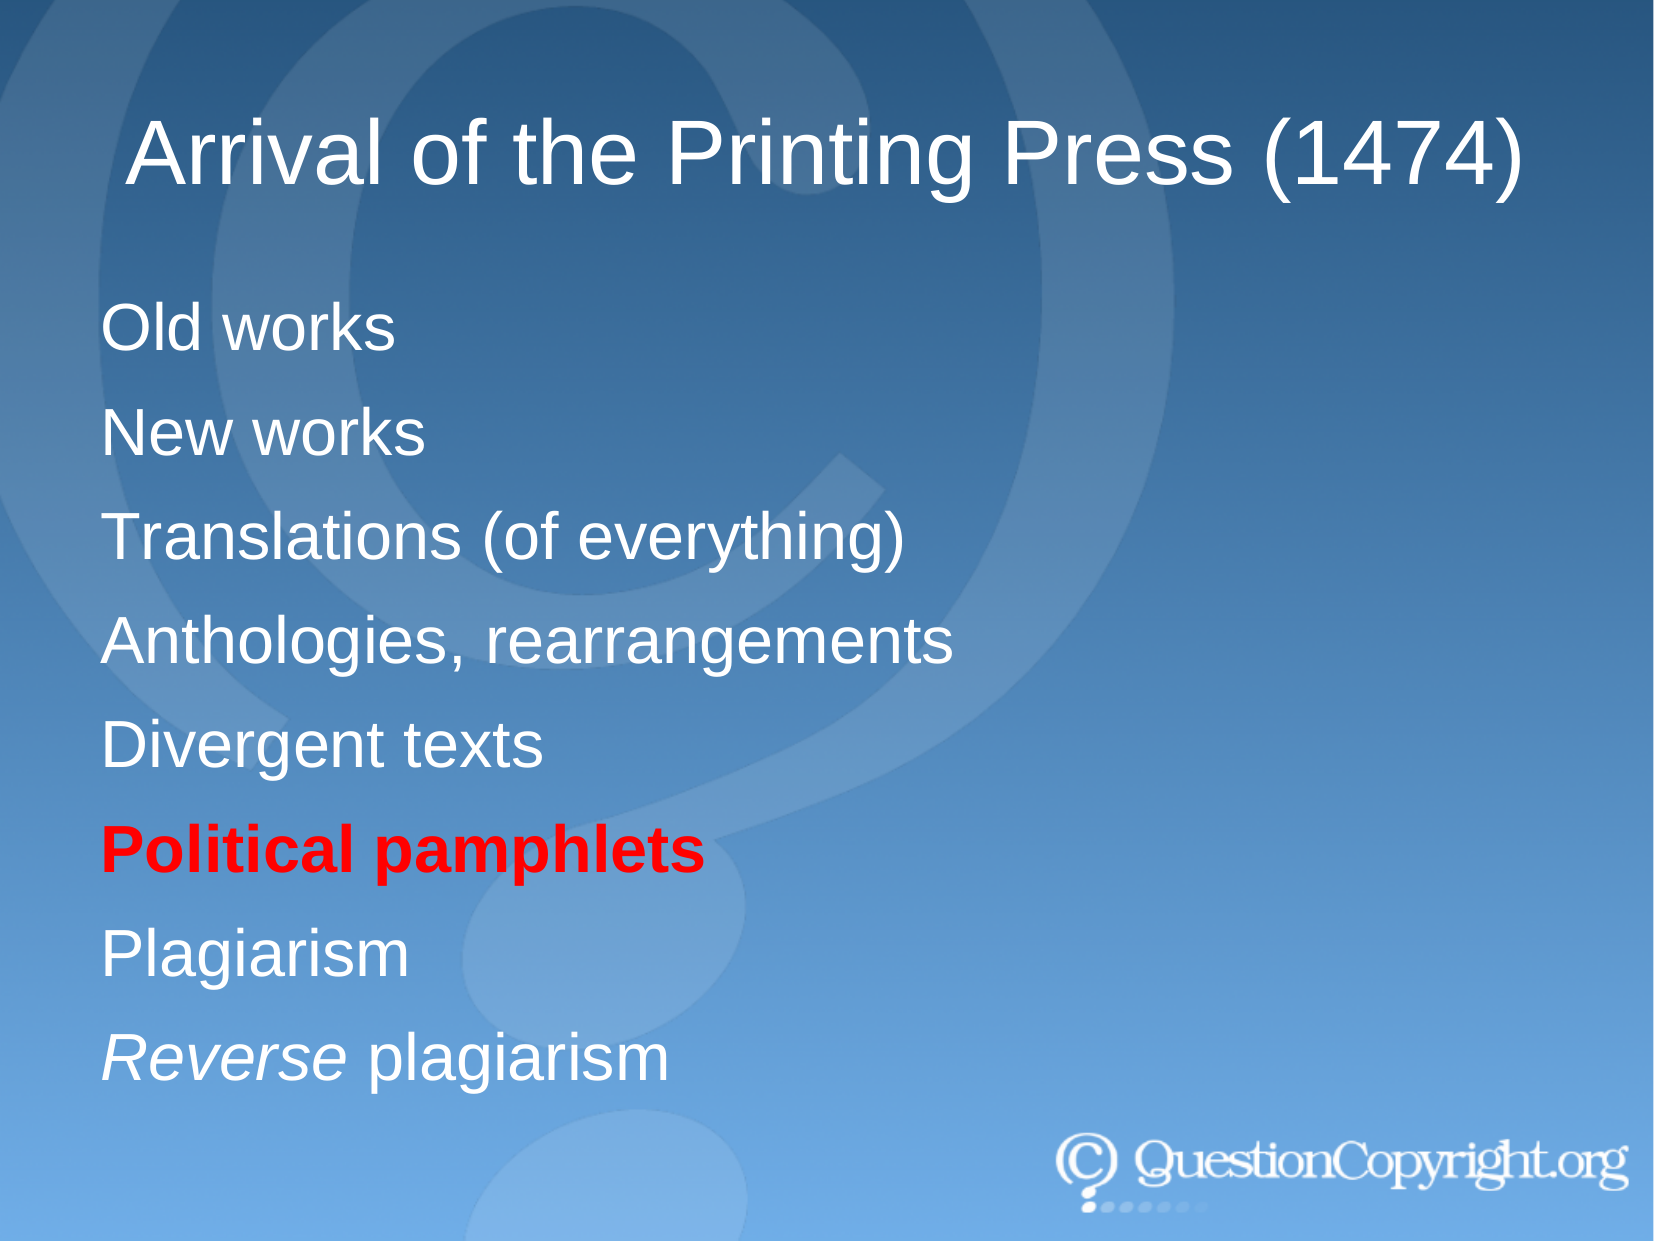

# Arrival of the Printing Press (1474)
Old works
New works
Translations (of everything)
Anthologies, rearrangements
Divergent texts
Political pamphlets
Plagiarism
Reverse plagiarism